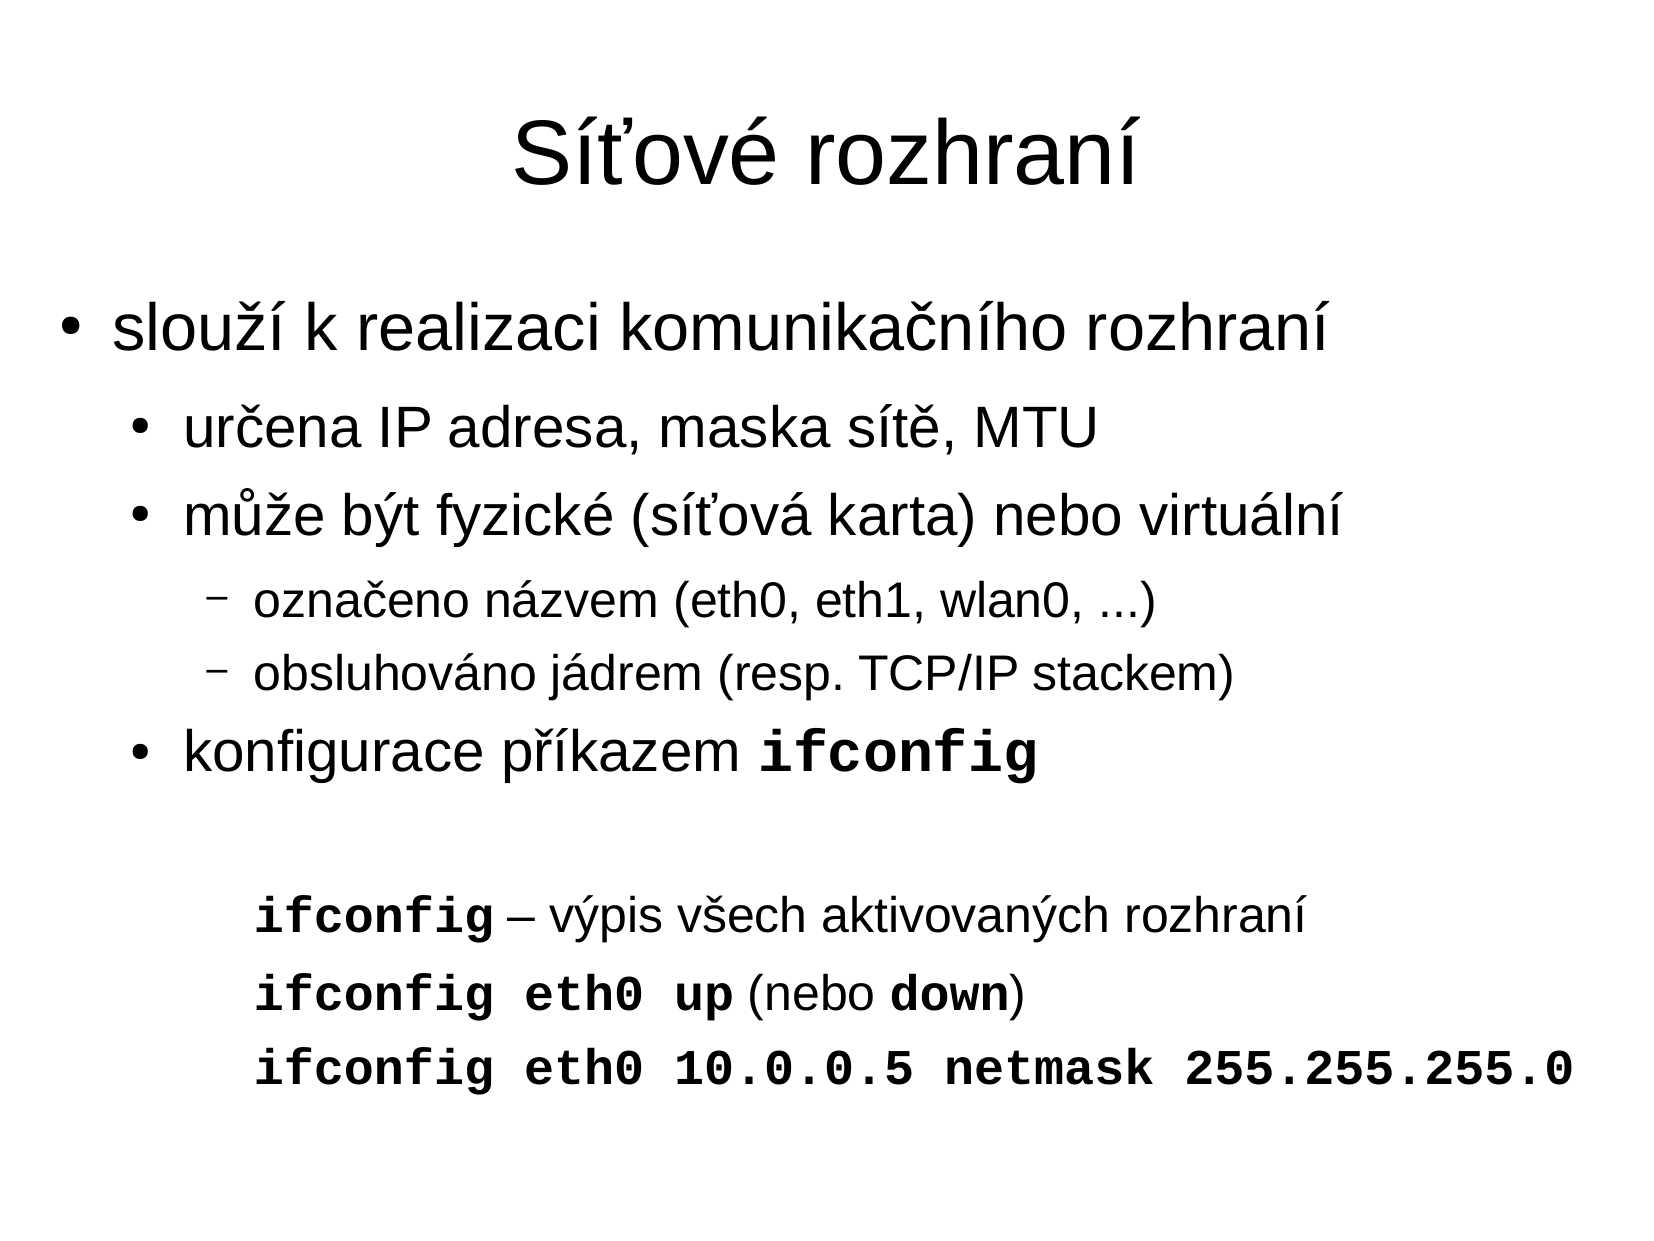

# Síťové rozhraní
slouží k realizaci komunikačního rozhraní
určena IP adresa, maska sítě, MTU
může být fyzické (síťová karta) nebo virtuální
označeno názvem (eth0, eth1, wlan0, ...)
obsluhováno jádrem (resp. TCP/IP stackem)
konfigurace příkazem ifconfig
ifconfig – výpis všech aktivovaných rozhraní
ifconfig eth0 up (nebo down)
ifconfig eth0 10.0.0.5 netmask 255.255.255.0